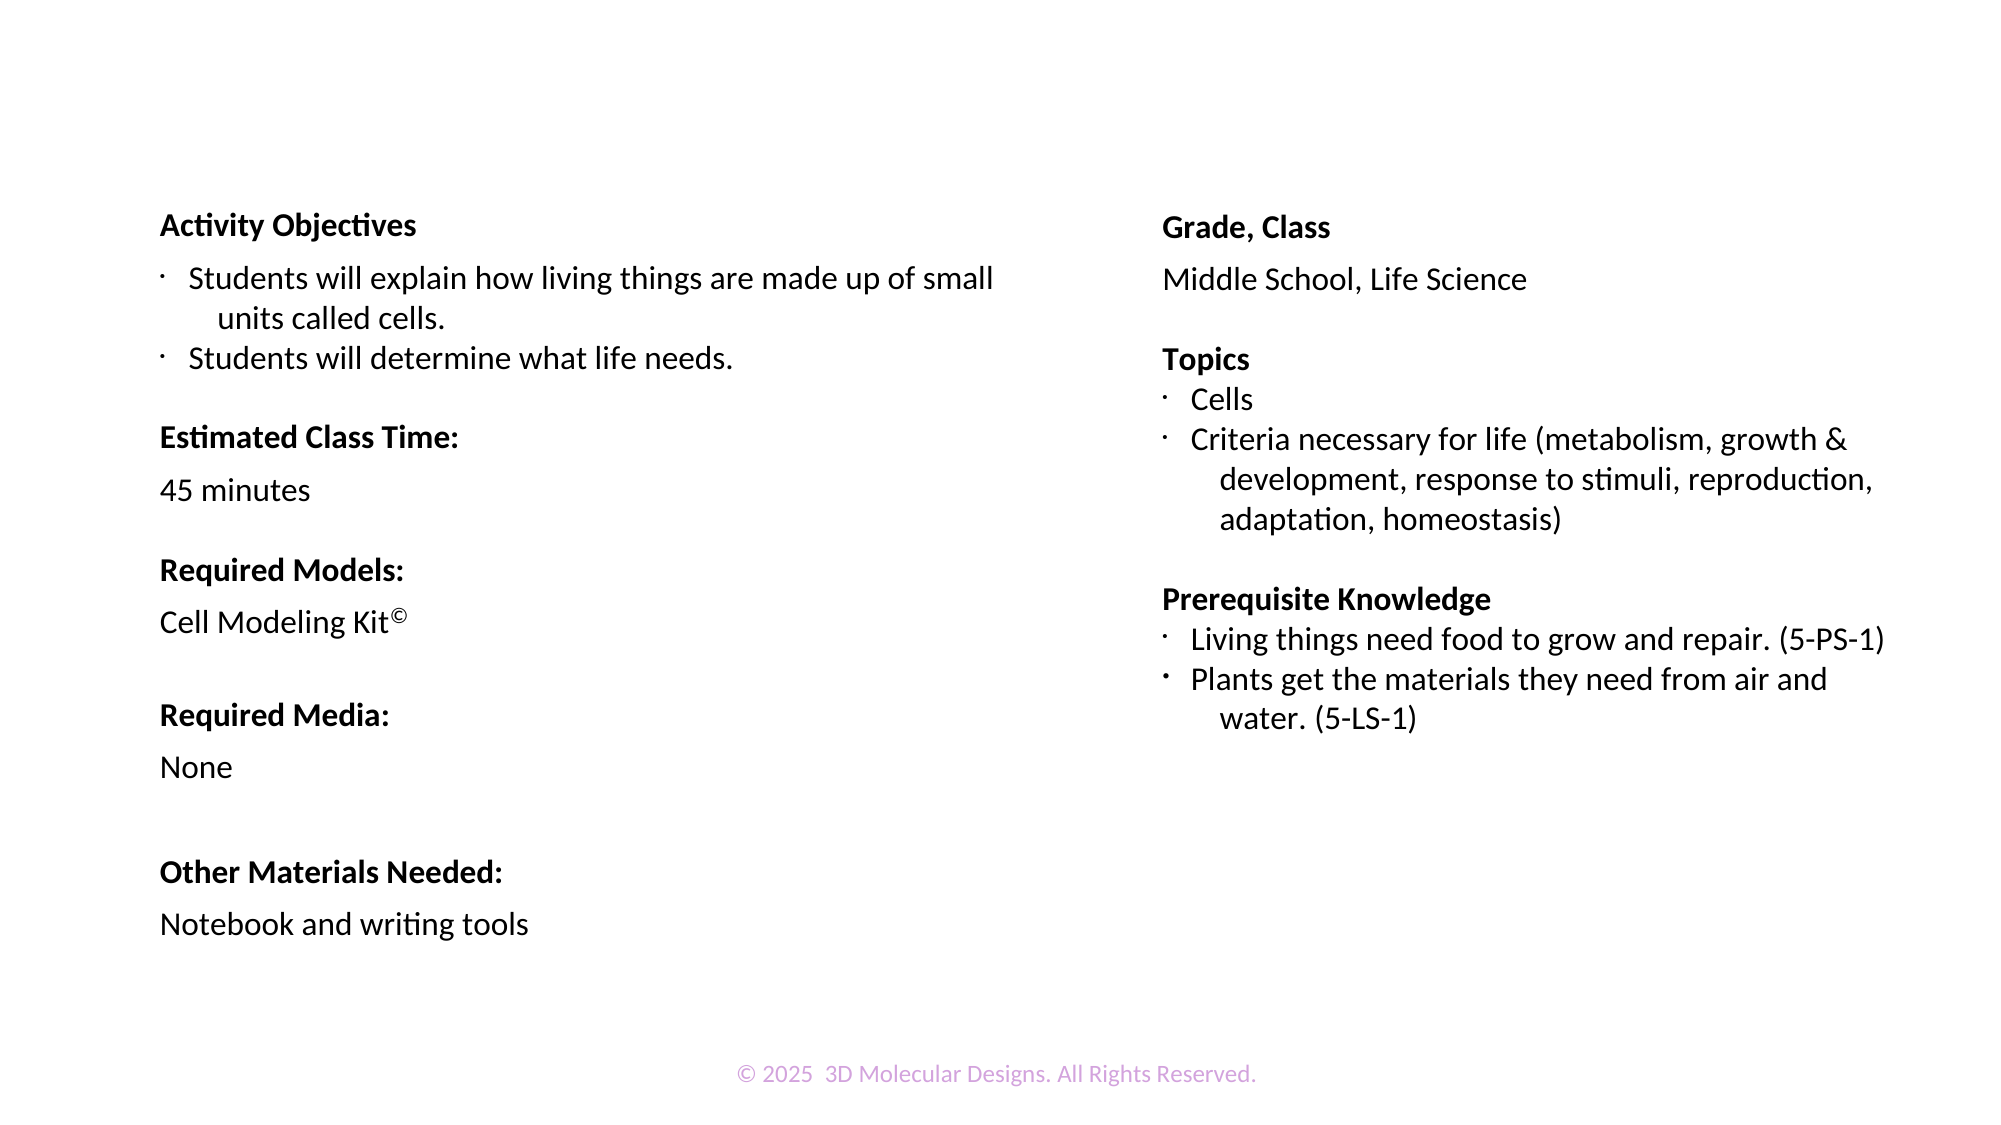

Teacher Guide - Overview
Activity Objectives
Students will explain how living things are made up of small units called cells.
Students will determine what life needs.
Estimated Class Time:
45 minutes
Required Models:
Cell Modeling Kit©
Required Media:
None
Other Materials Needed:
Notebook and writing tools
Grade, Class
Middle School, Life Science
Topics
Cells
Criteria necessary for life (metabolism, growth & development, response to stimuli, reproduction, adaptation, homeostasis)
Prerequisite Knowledge
Living things need food to grow and repair. (5-PS-1)
Plants get the materials they need from air and water. (5-LS-1)
© 2025 3D Molecular Designs. All Rights Reserved.